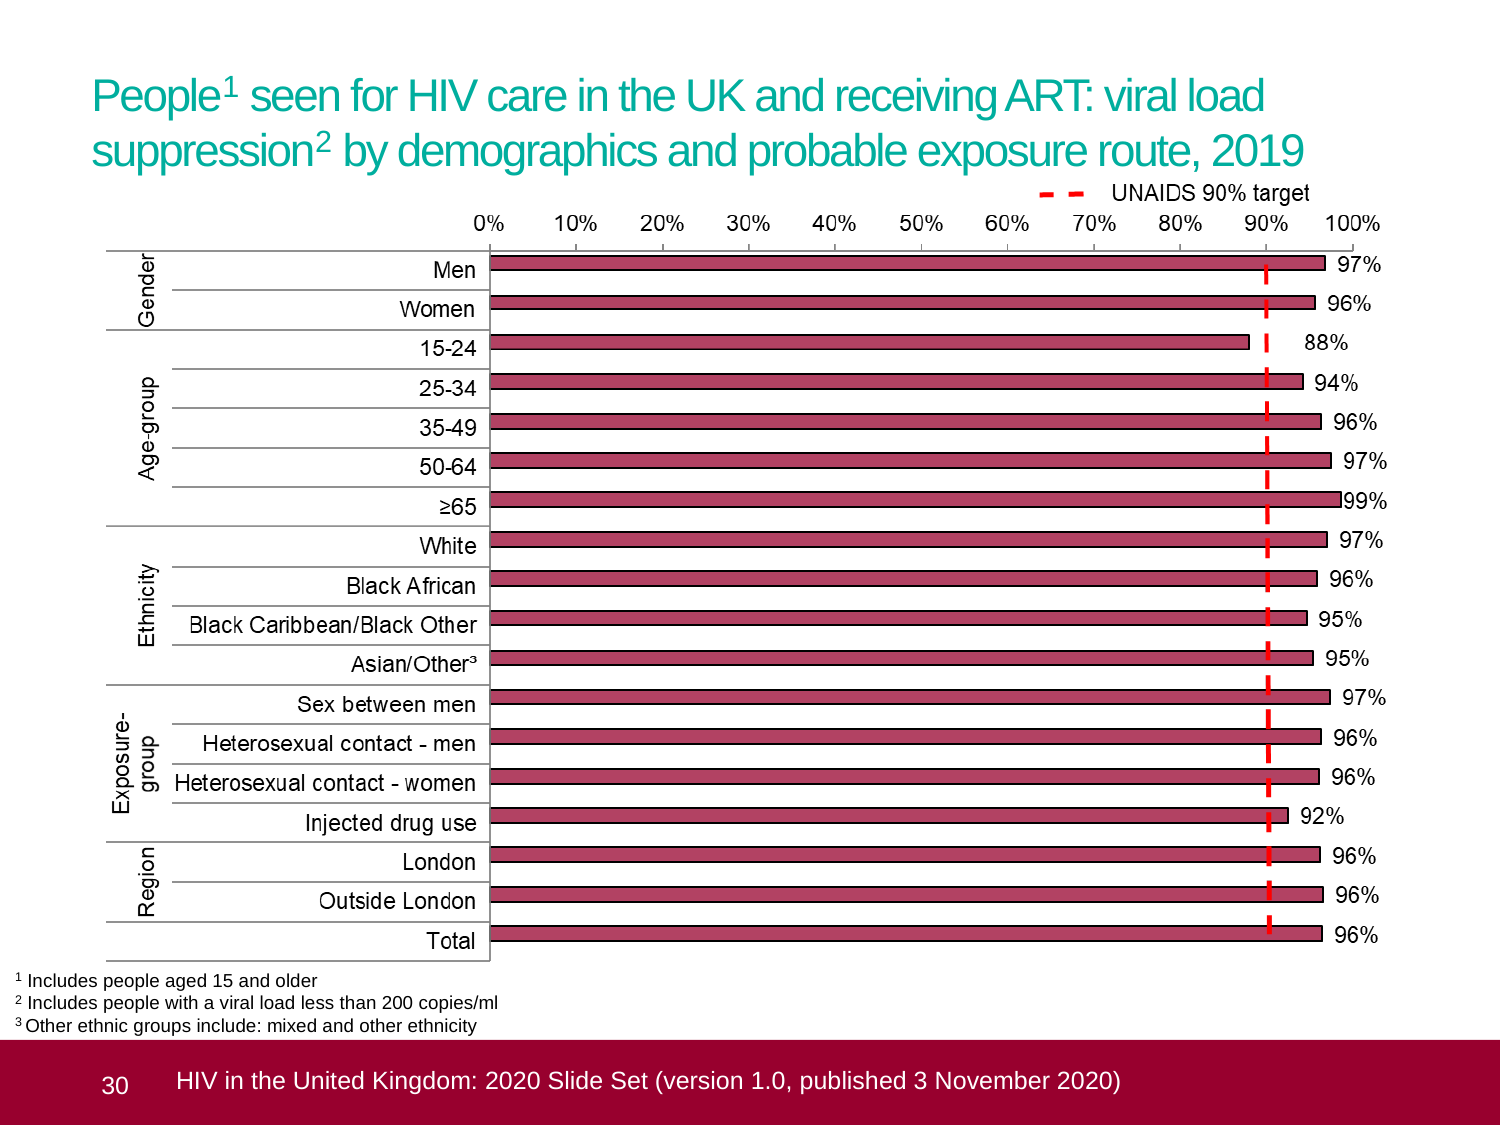

# People1 seen for HIV care in the UK and receiving ART: viral load suppression2 by demographics and probable exposure route, 2019
1 Includes people aged 15 and older
2 Includes people with a viral load less than 200 copies/ml
3 Other ethnic groups include: mixed and other ethnicity
HIV in the United Kingdom: 2020 Slide Set (version 1.0, published 3 November 2020)
 2